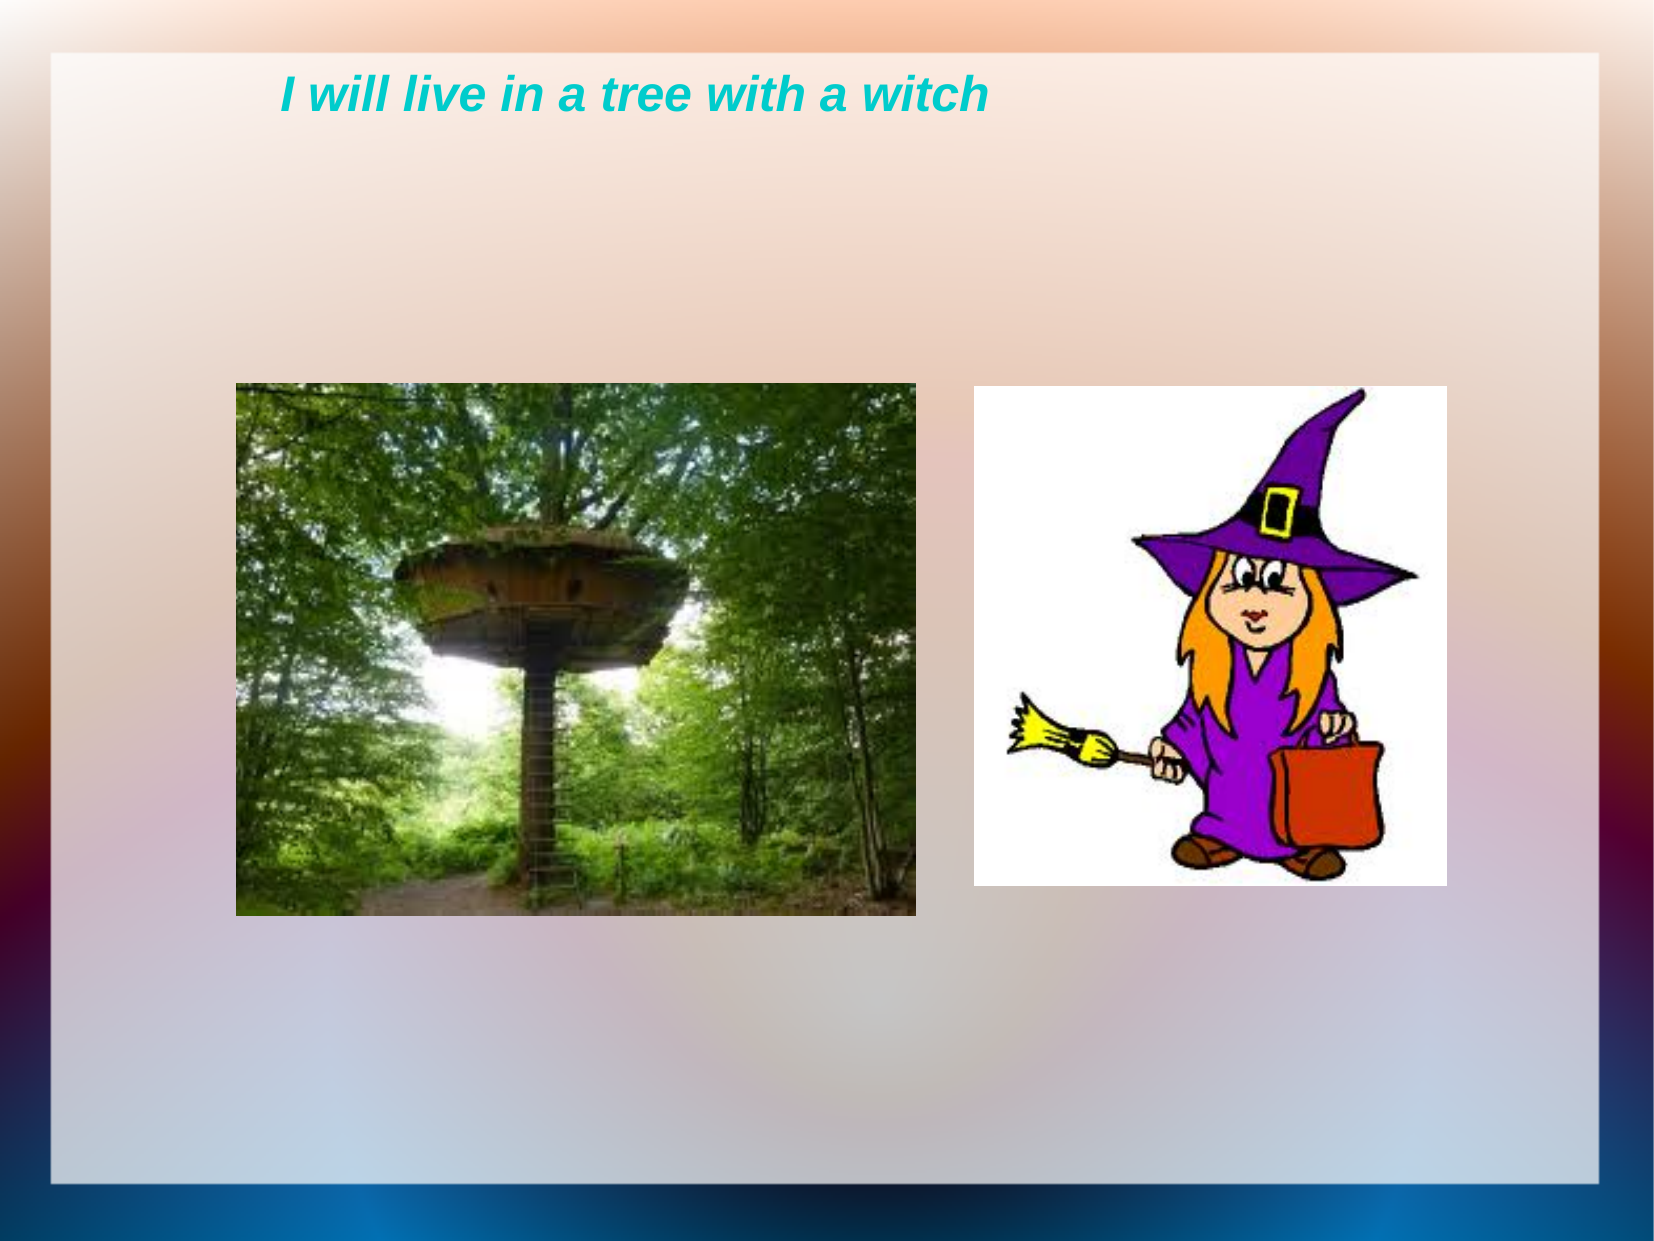

I will live in a tree with a witch